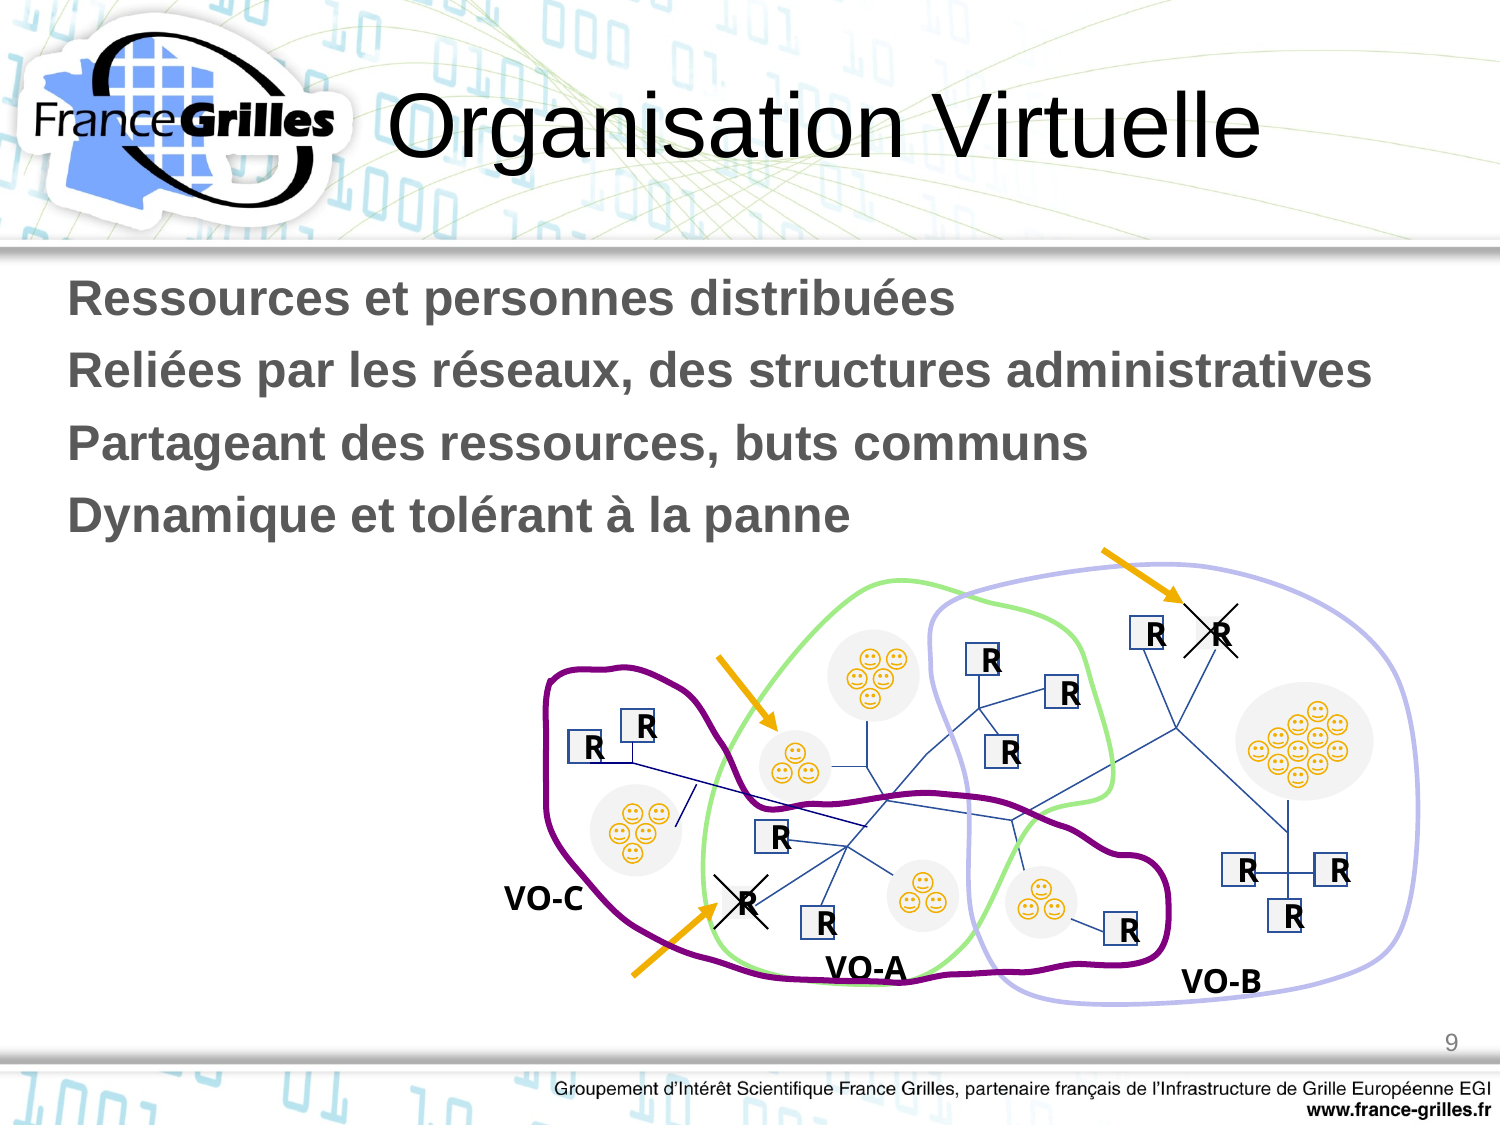

# Organisation Virtuelle
Ressources et personnes distribuées
Reliées par les réseaux, des structures administratives
Partageant des ressources, buts communs
Dynamique et tolérant à la panne
R
R
R
R
R
R
R
R
R
R
VO-C
R
R
R
R
VO-A
VO-B
9
Introduction aux grilles